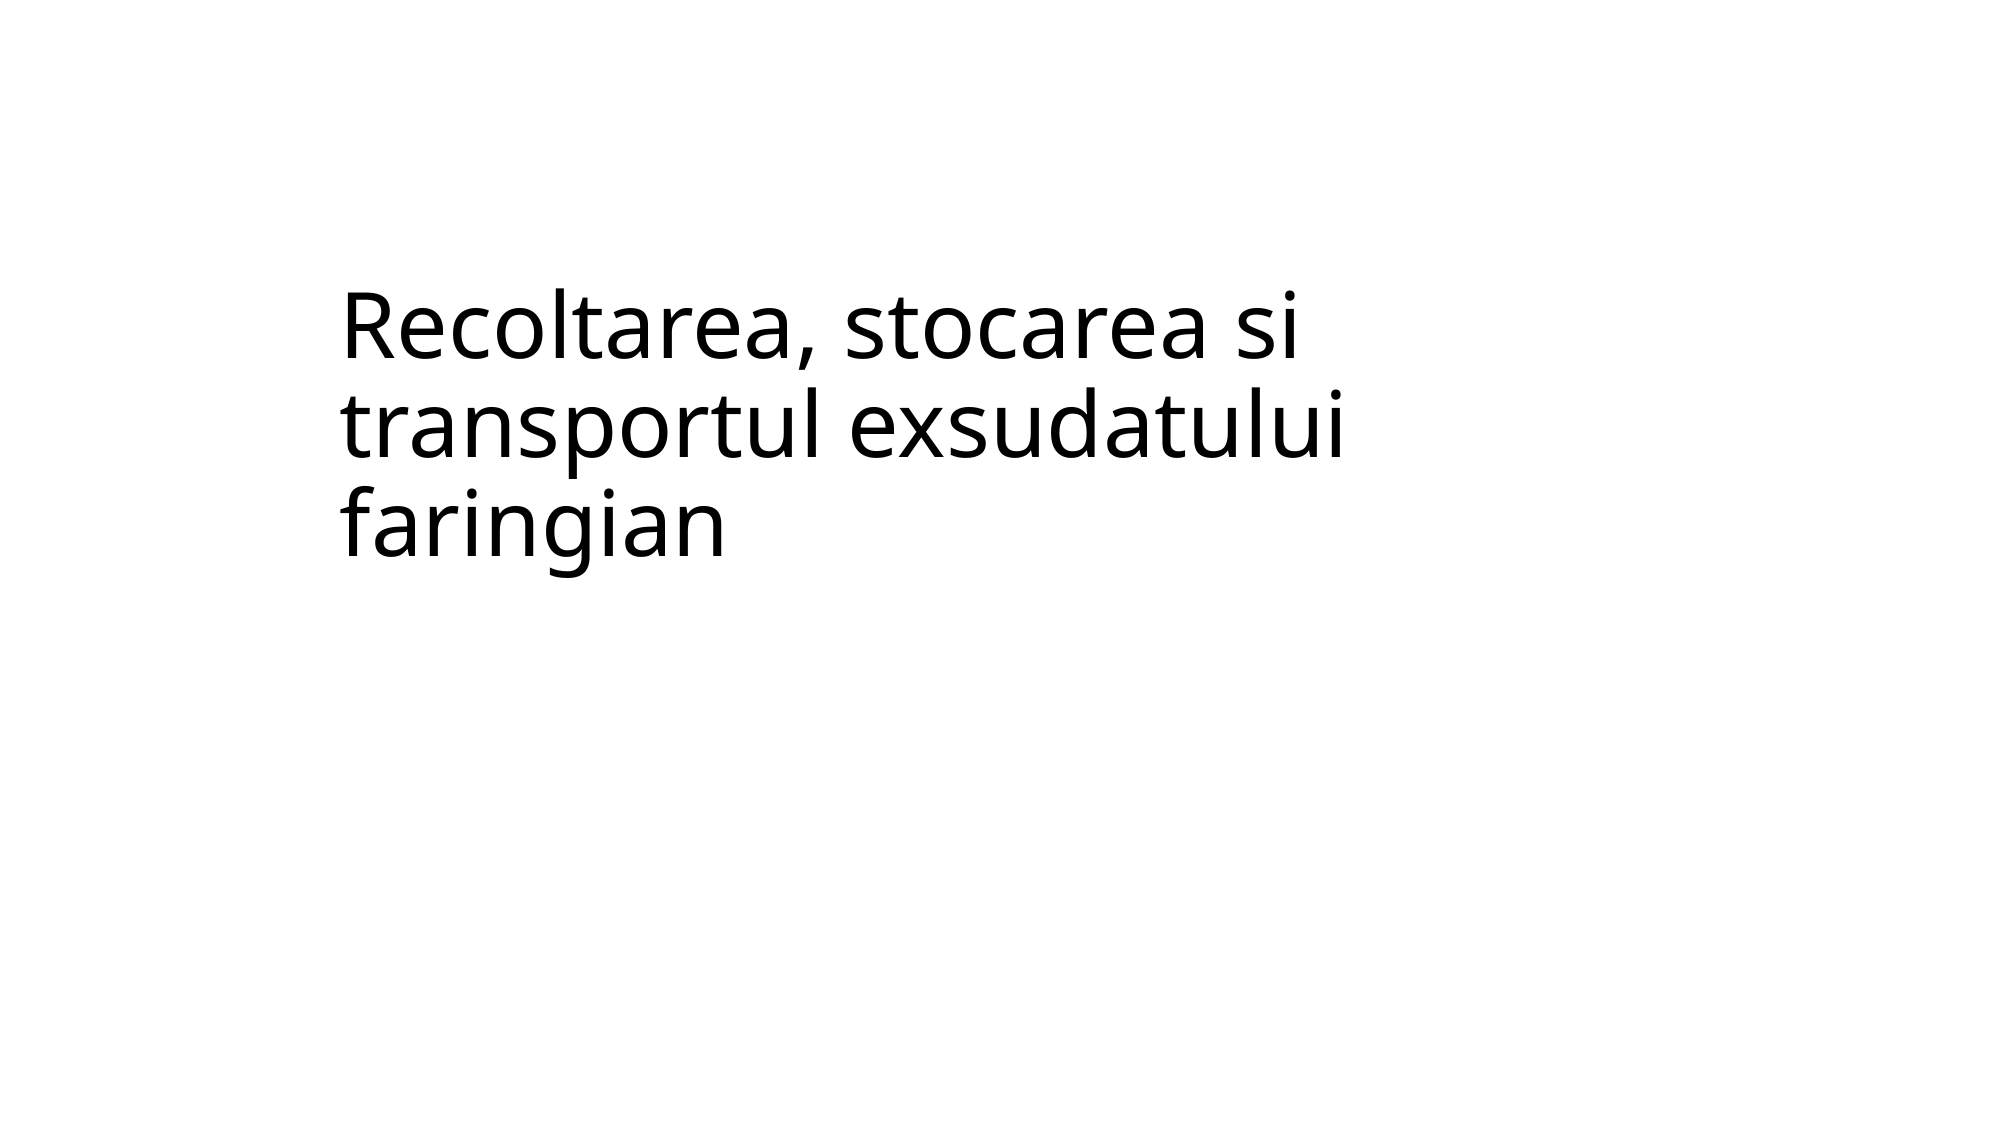

# Recoltarea, stocarea si transportul exsudatului faringian